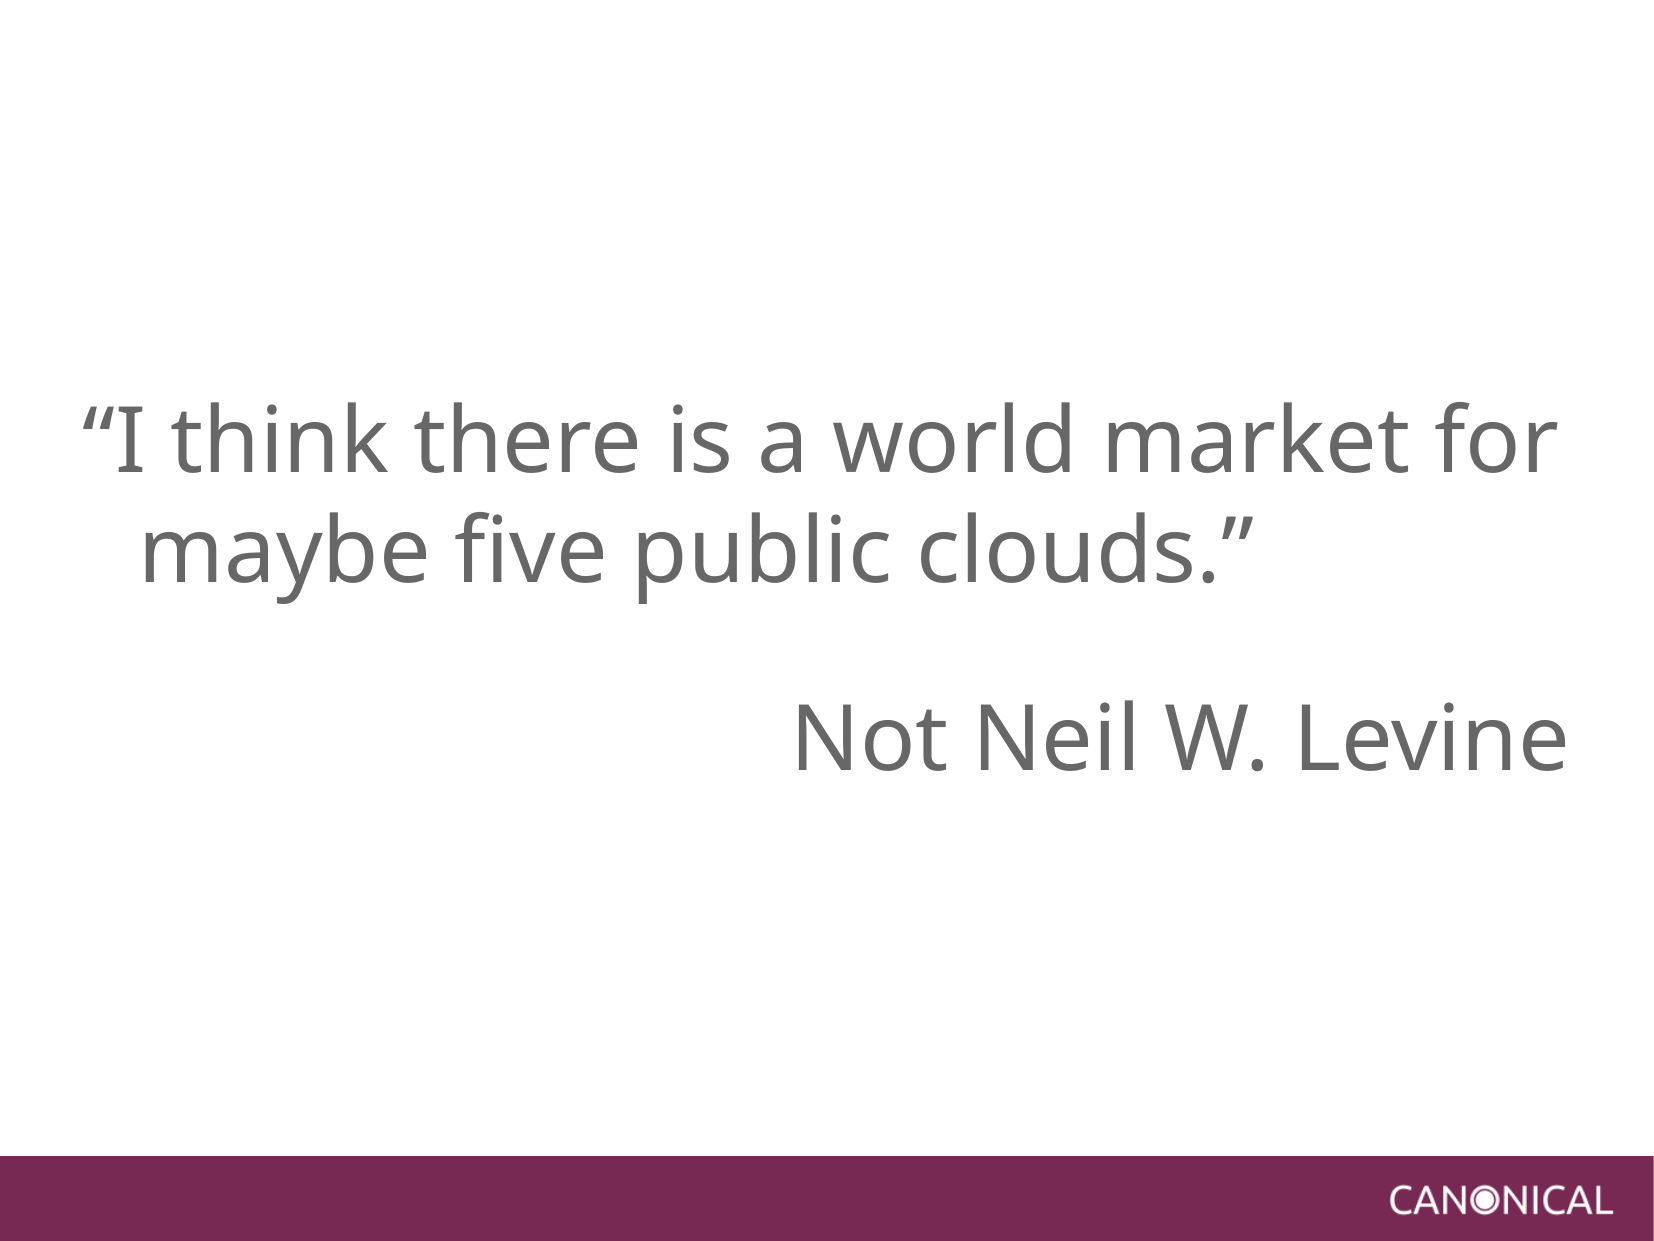

# “I think there is a world market for maybe five public clouds.”
 Not Neil W. Levine